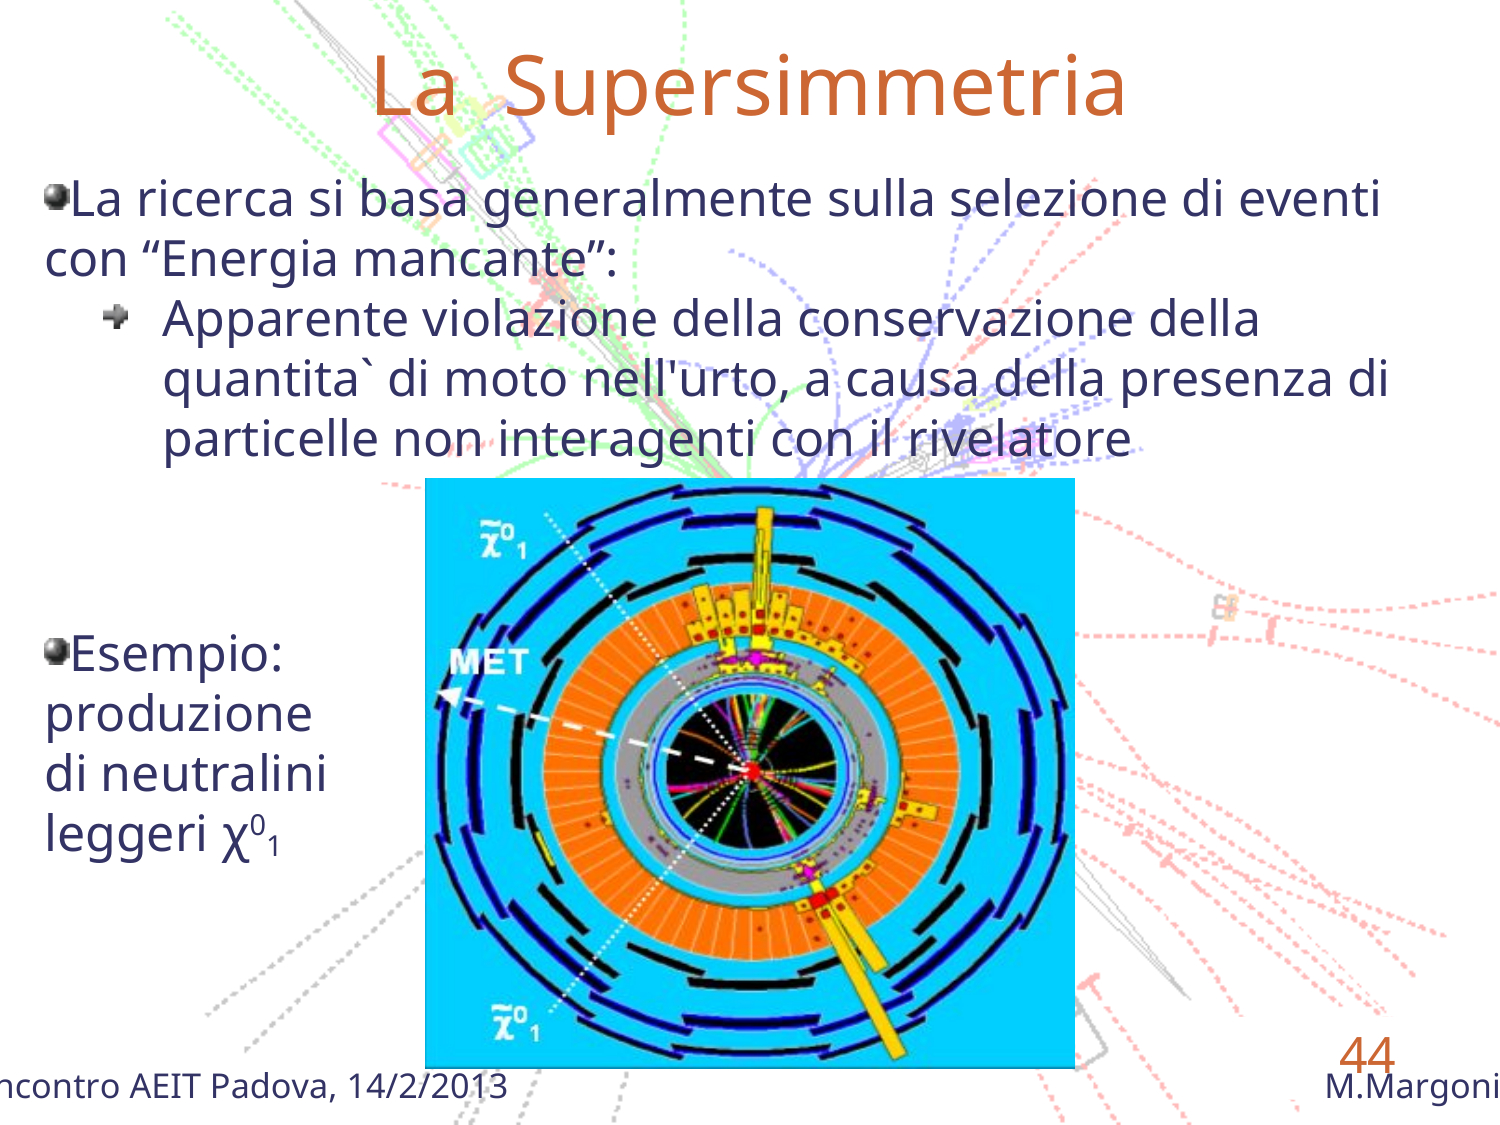

# La Supersimmetria
La ricerca si basa generalmente sulla selezione di eventi con “Energia mancante”:
Apparente violazione della conservazione della quantita` di moto nell'urto, a causa della presenza di particelle non interagenti con il rivelatore
Esempio: produzione di neutralini leggeri χ01
44